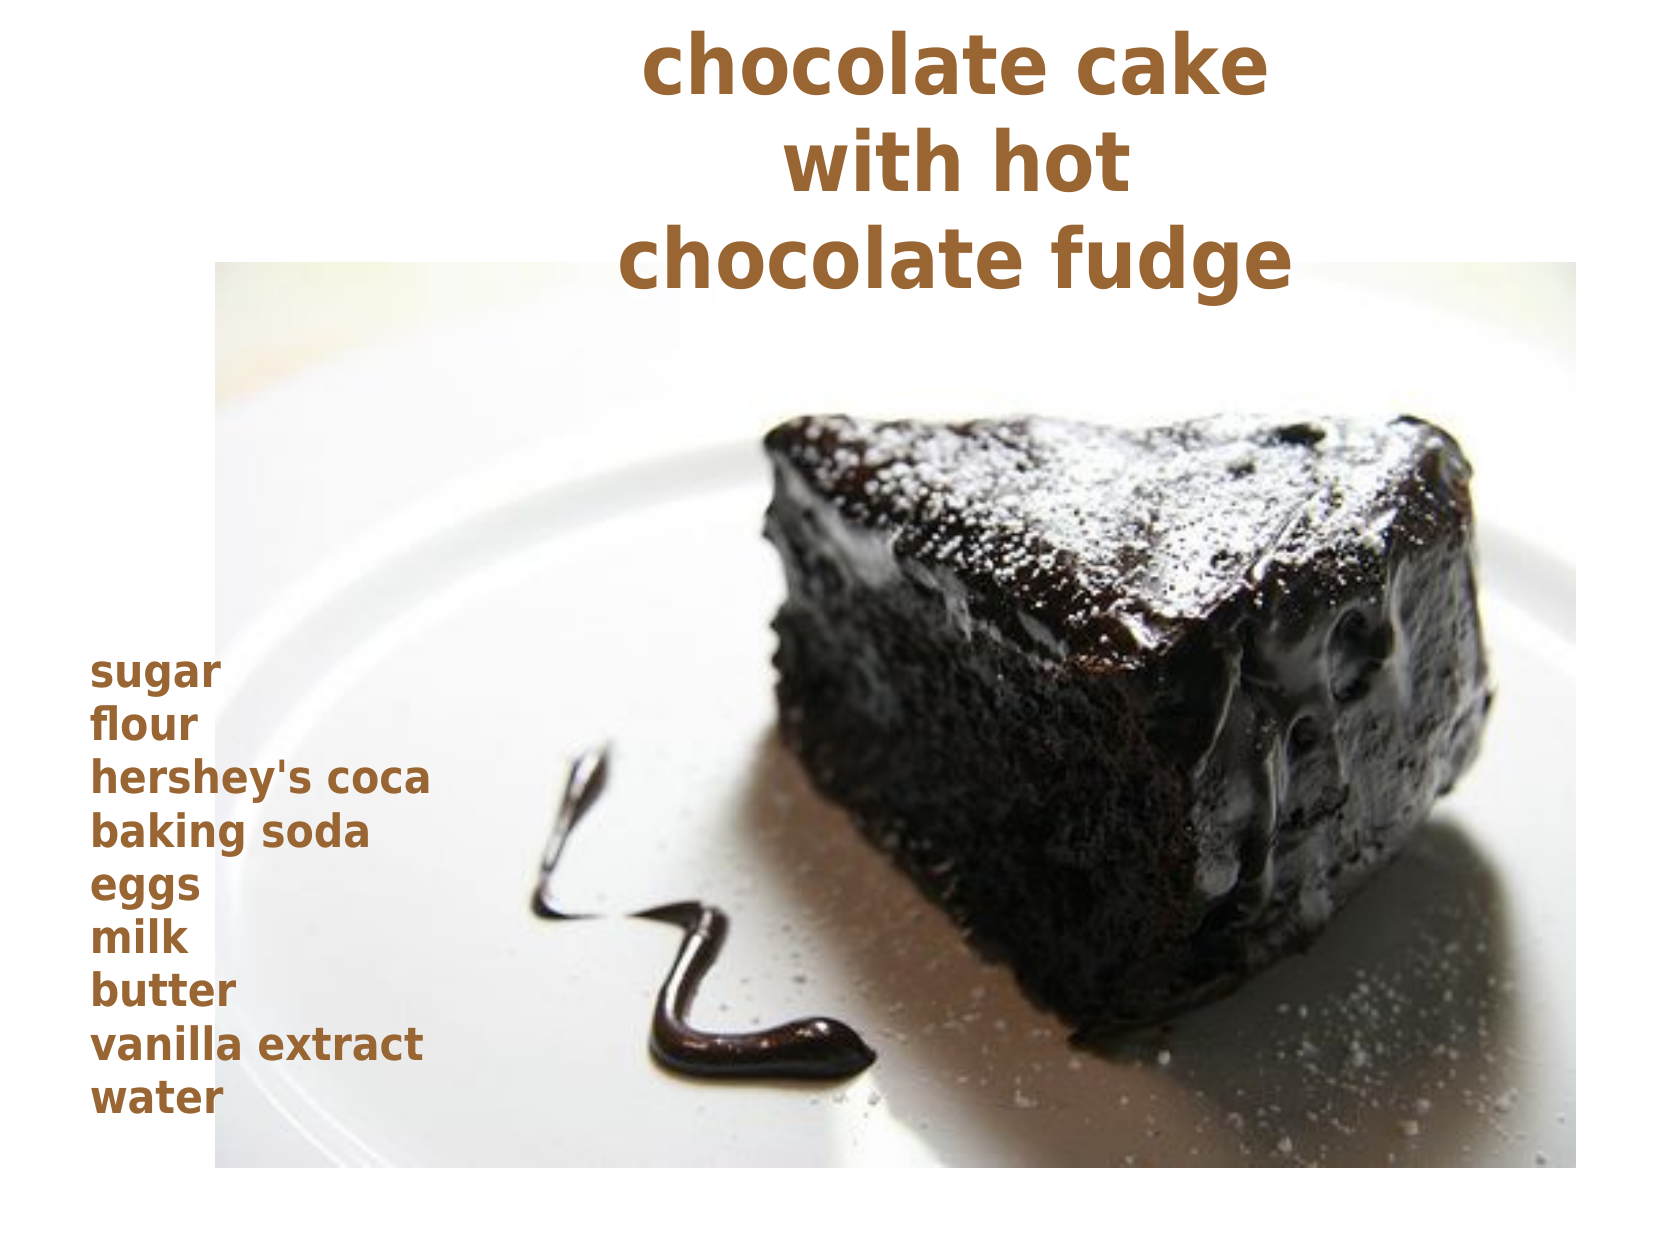

chocolate cake with hot chocolate fudge
sugar
flour
hershey's coca
baking soda
eggs
milk
butter
vanilla extract
water